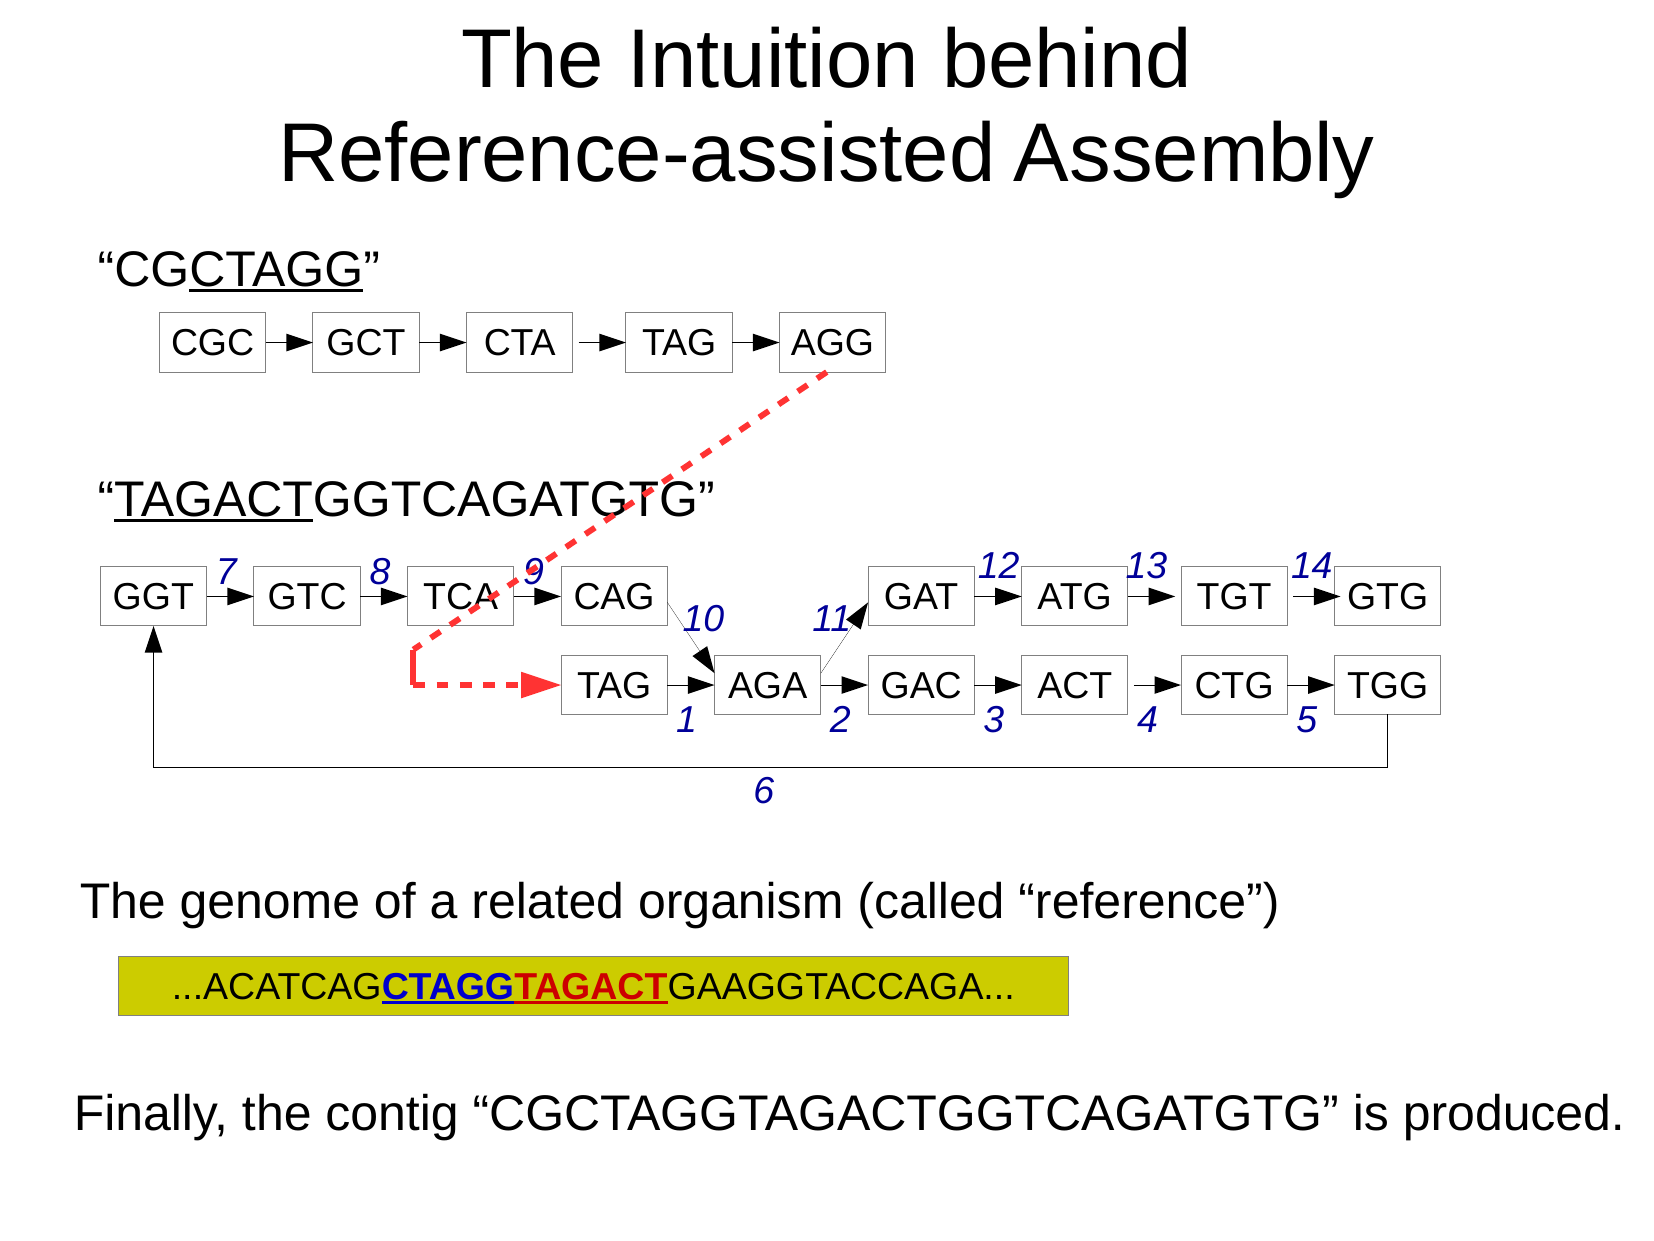

# The Intuition behind Reference-assisted Assembly
“CGCTAGG”
CGC
GCT
CTA
TAG
AGG
“TAGACTGGTCAGATGTG”
12
13
14
7
8
9
GGT
GTC
TCA
CAG
GAT
ATG
TGT
GTG
10
11
TAG
AGA
GAC
ACT
CTG
TGG
1
2
3
4
5
6
The genome of a related organism (called “reference”)
...ACATCAGCTAGGTAGACTGAAGGTACCAGA...
Finally, the contig “CGCTAGGTAGACTGGTCAGATGTG” is produced.